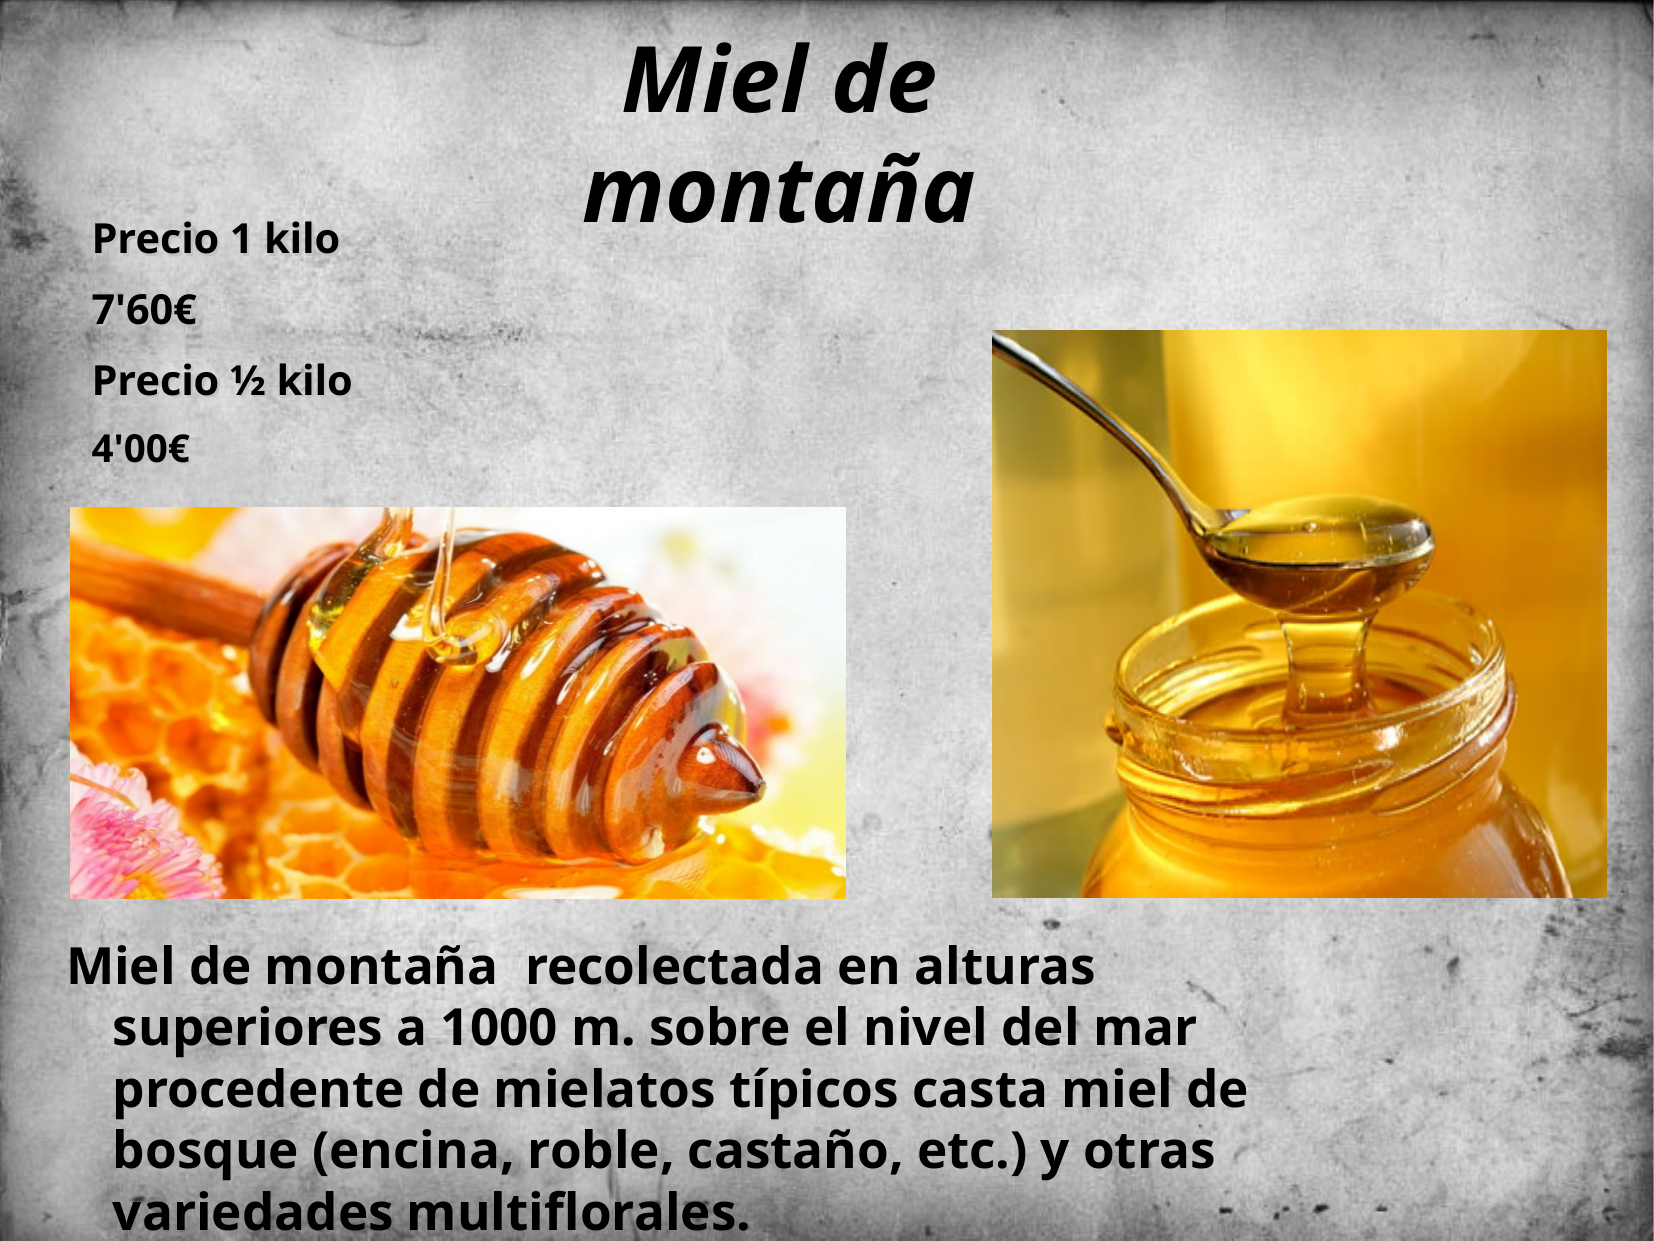

# Miel de montaña
Precio 1 kilo
7'60€
Precio ½ kilo
4'00€
Miel de montaña recolectada en alturas superiores a 1000 m. sobre el nivel del mar procedente de mielatos típicos casta miel de bosque (encina, roble, castaño, etc.) y otras variedades multiflorales.